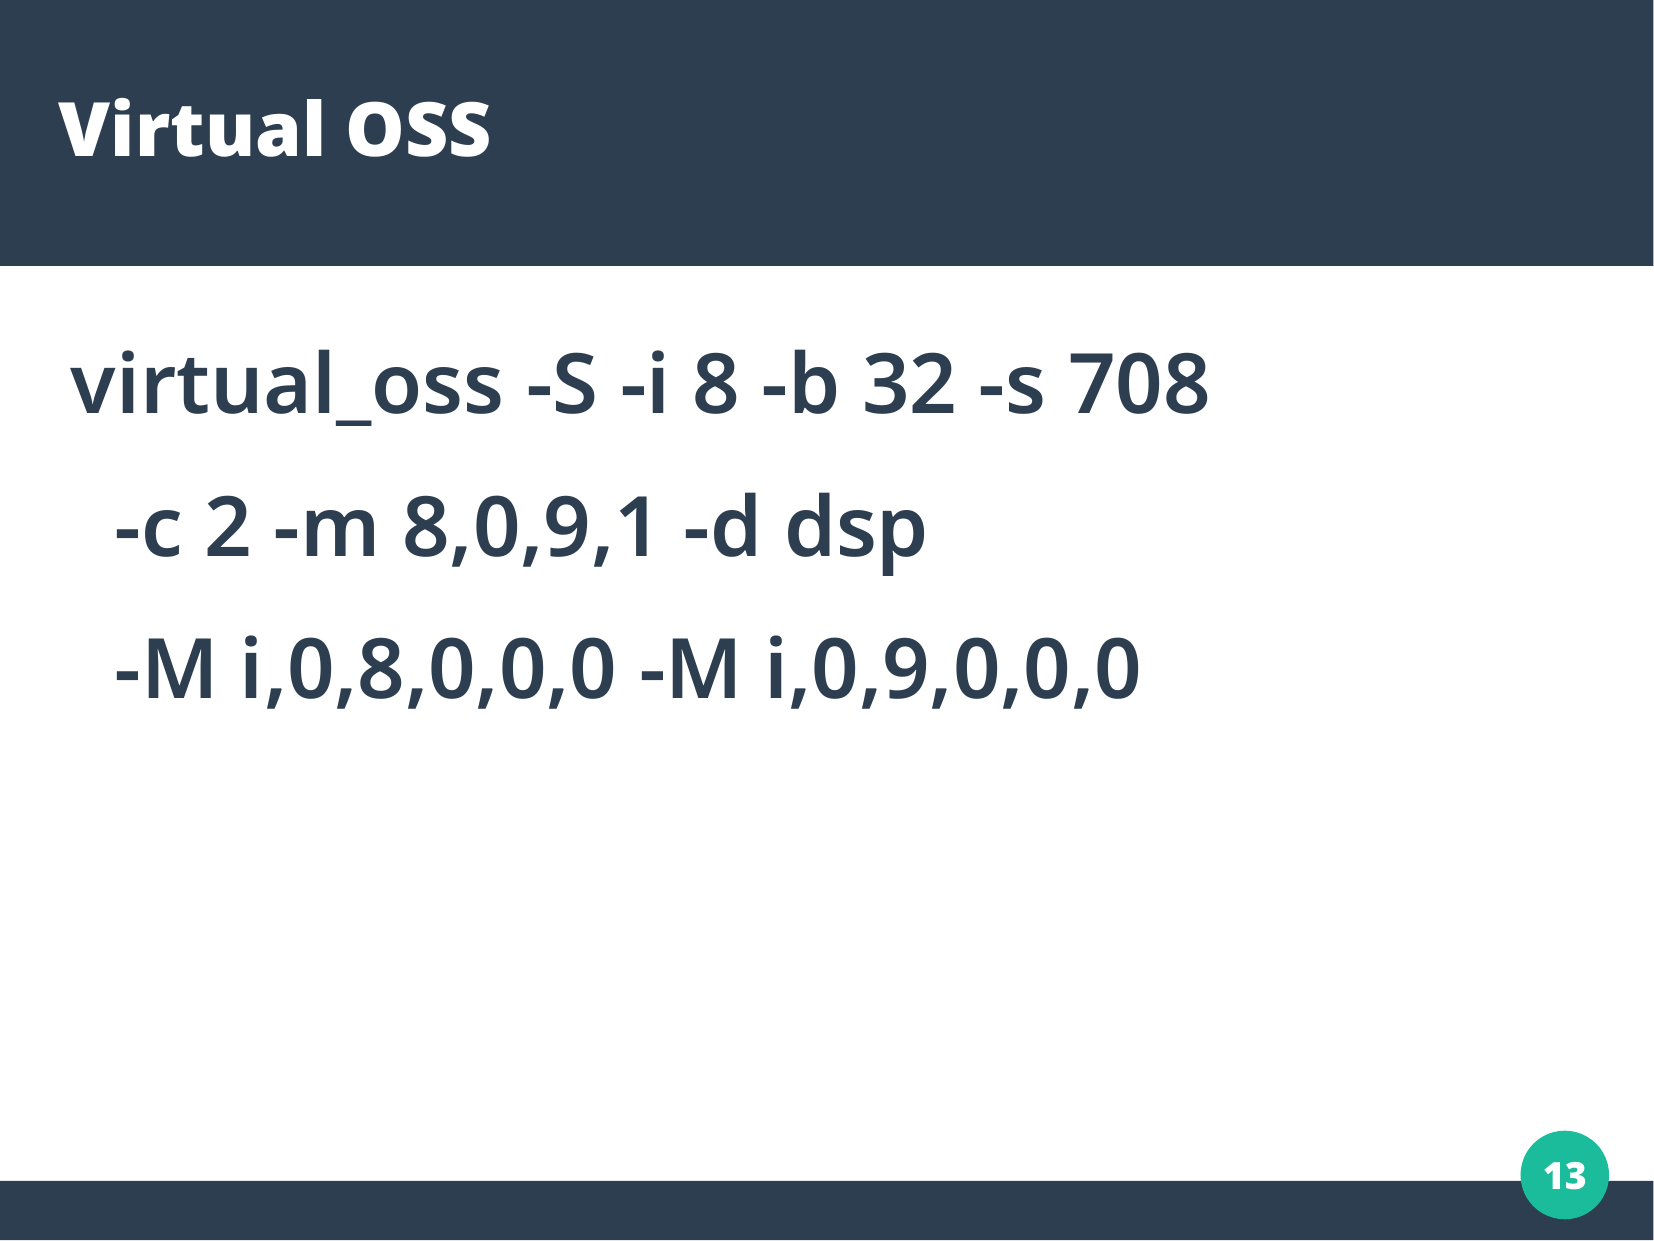

# Virtual OSS
virtual_oss -S -i 8 -b 32 -s 708
 -c 2 -m 8,0,9,1 -d dsp
 -M i,0,8,0,0,0 -M i,0,9,0,0,0
13